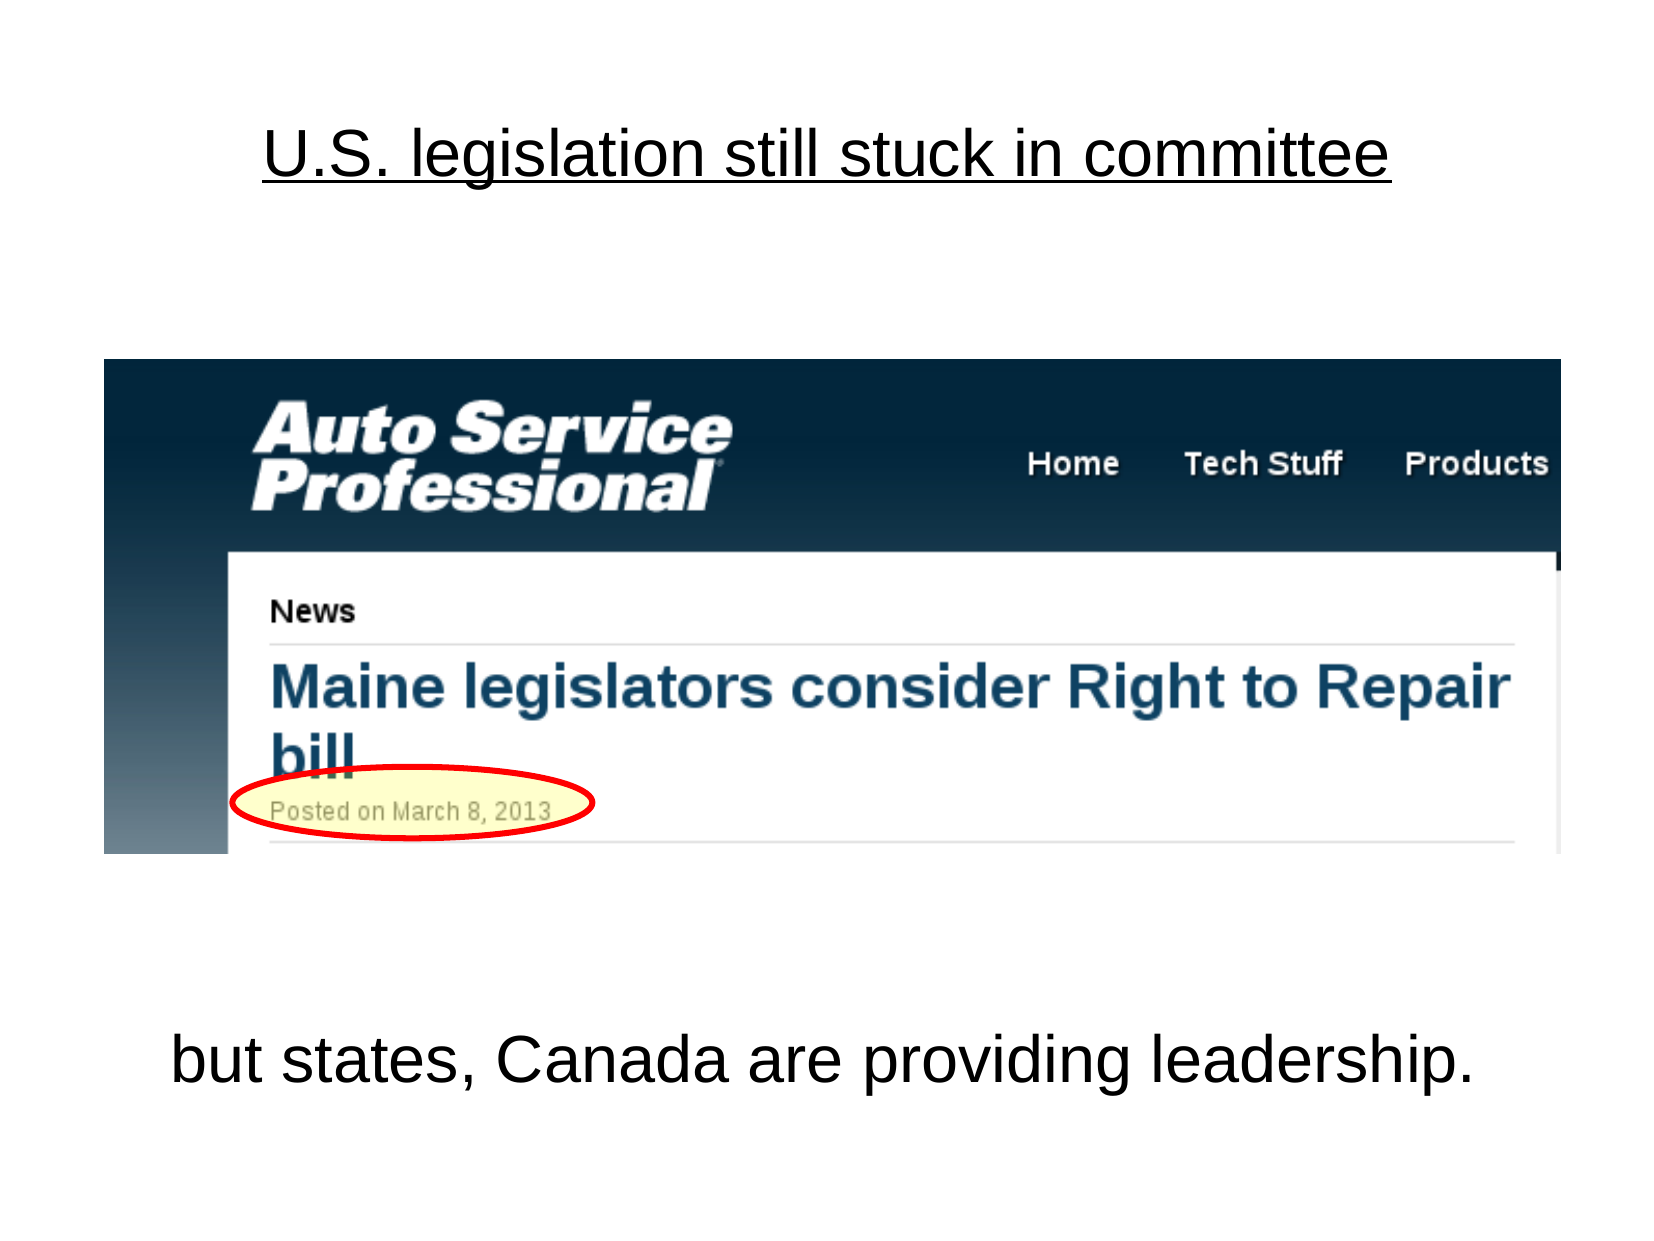

# U.S. legislation still stuck in committee
but states, Canada are providing leadership.